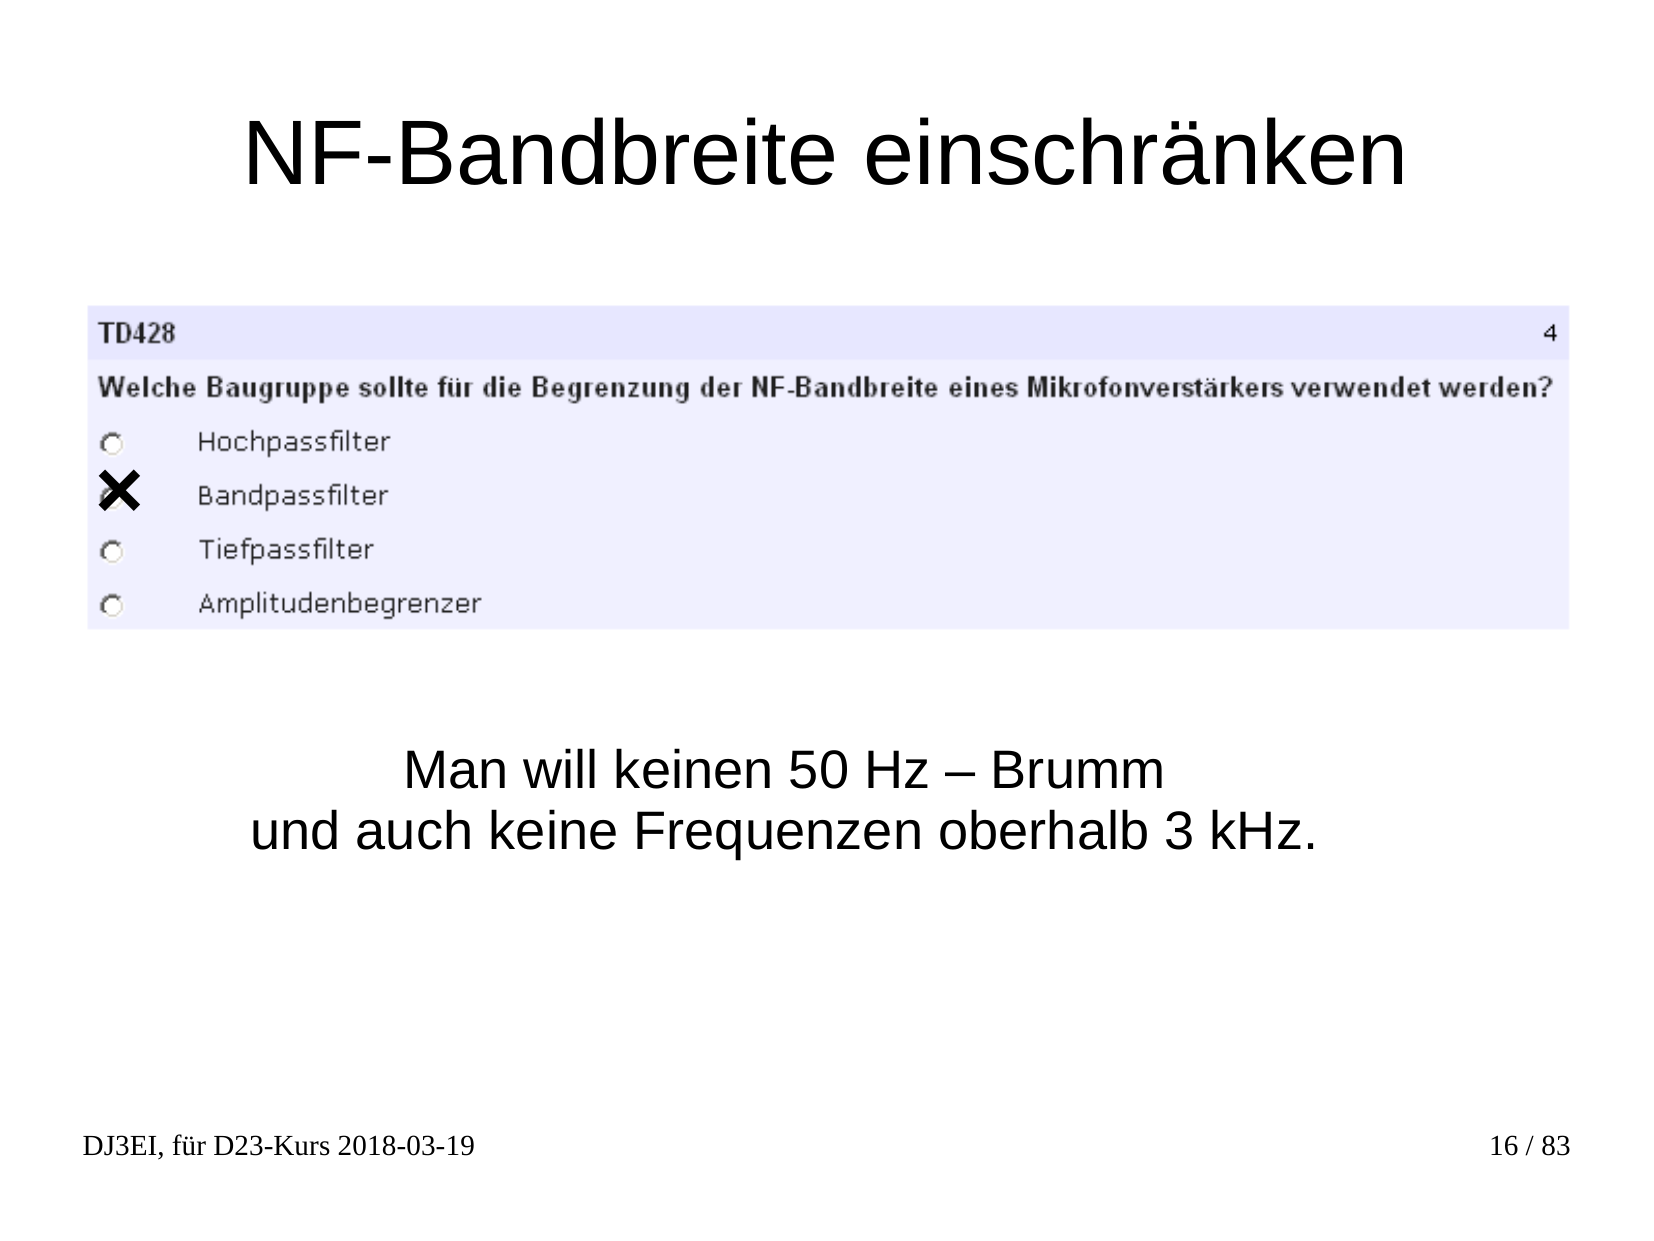

# NF-Bandbreite einschränken
×
Man will keinen 50 Hz – Brumm
und auch keine Frequenzen oberhalb 3 kHz.
16